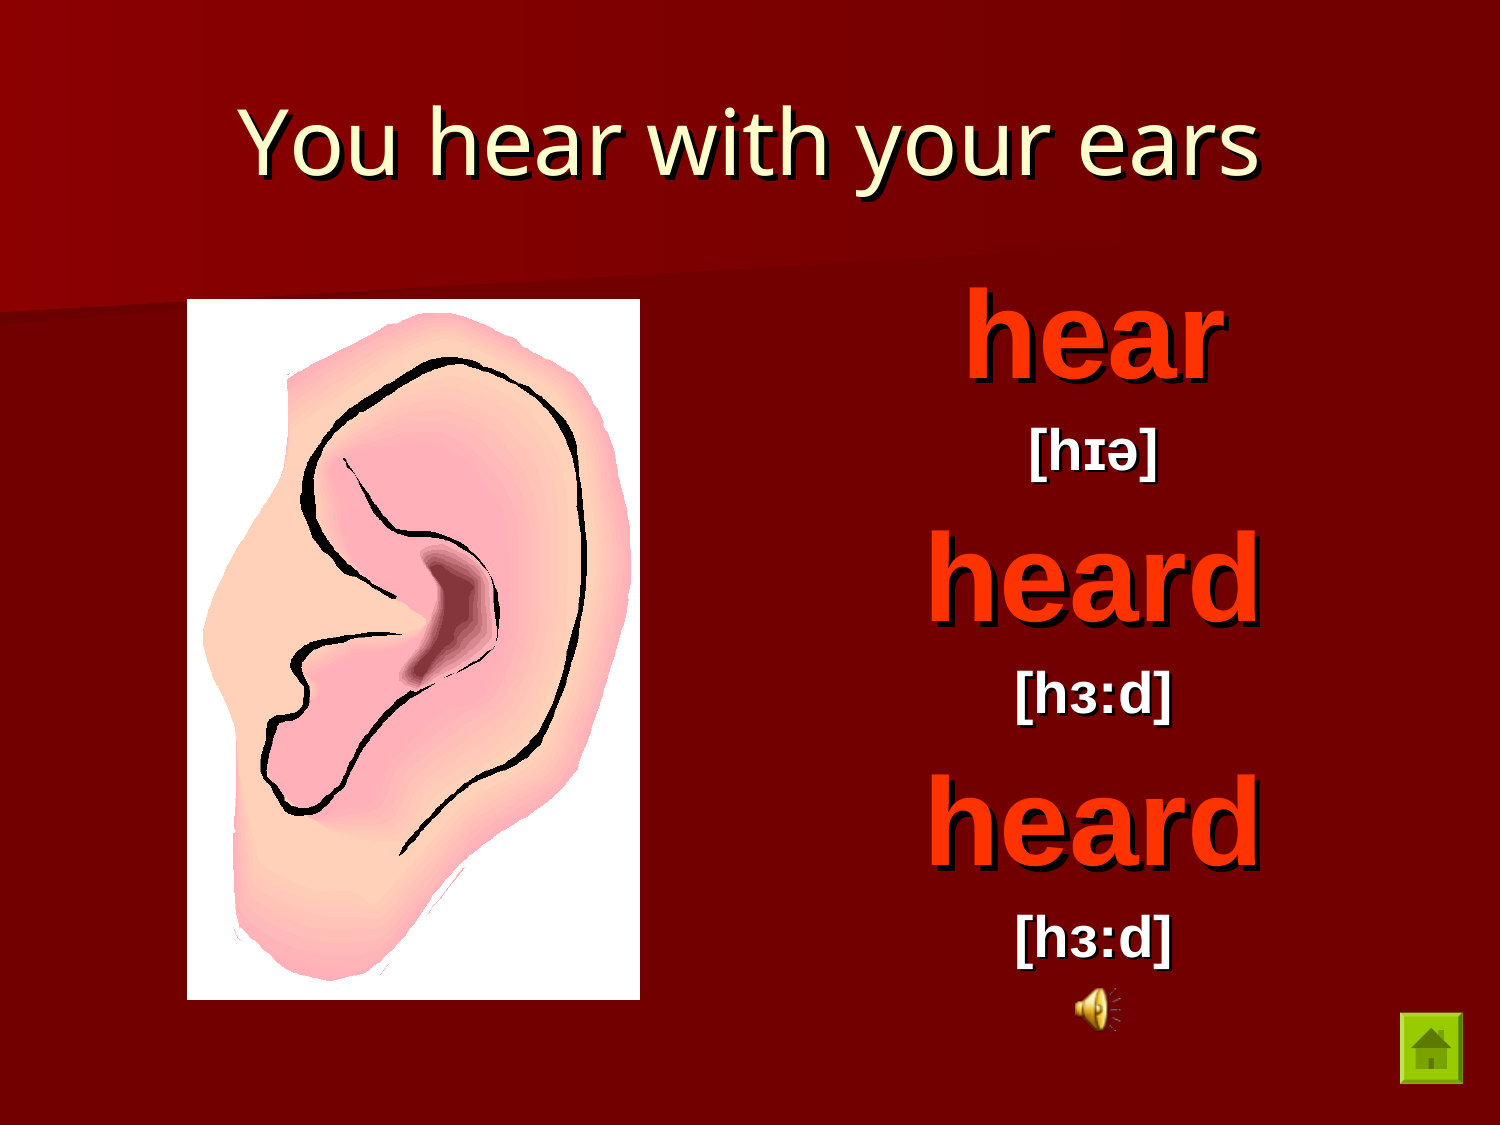

# You hear with your ears
hear
[hɪə]
heard
[hɜ:d]
heard
[hɜ:d]